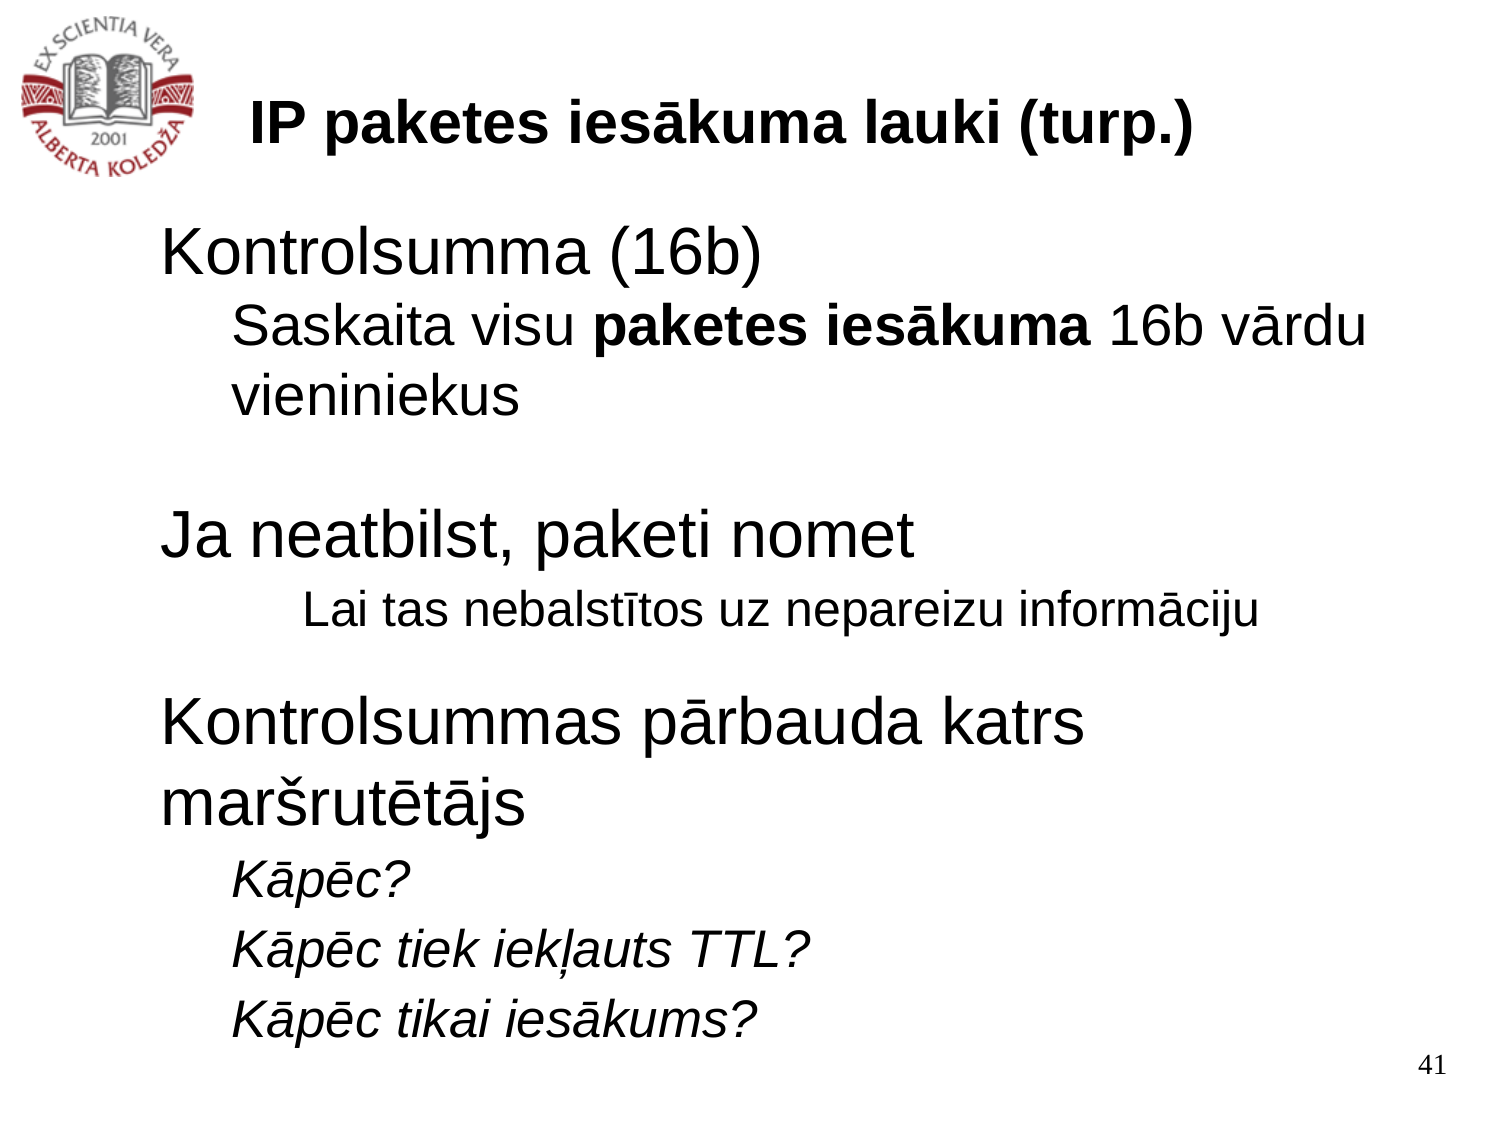

# IP paketes iesākuma lauki (turp.)
Kontrolsumma (16b)
Saskaita visu paketes iesākuma 16b vārdu vieniniekus
Ja neatbilst, paketi nomet
Lai tas nebalstītos uz nepareizu informāciju
Kontrolsummas pārbauda katrs maršrutētājs
Kāpēc?
Kāpēc tiek iekļauts TTL?
Kāpēc tikai iesākums?